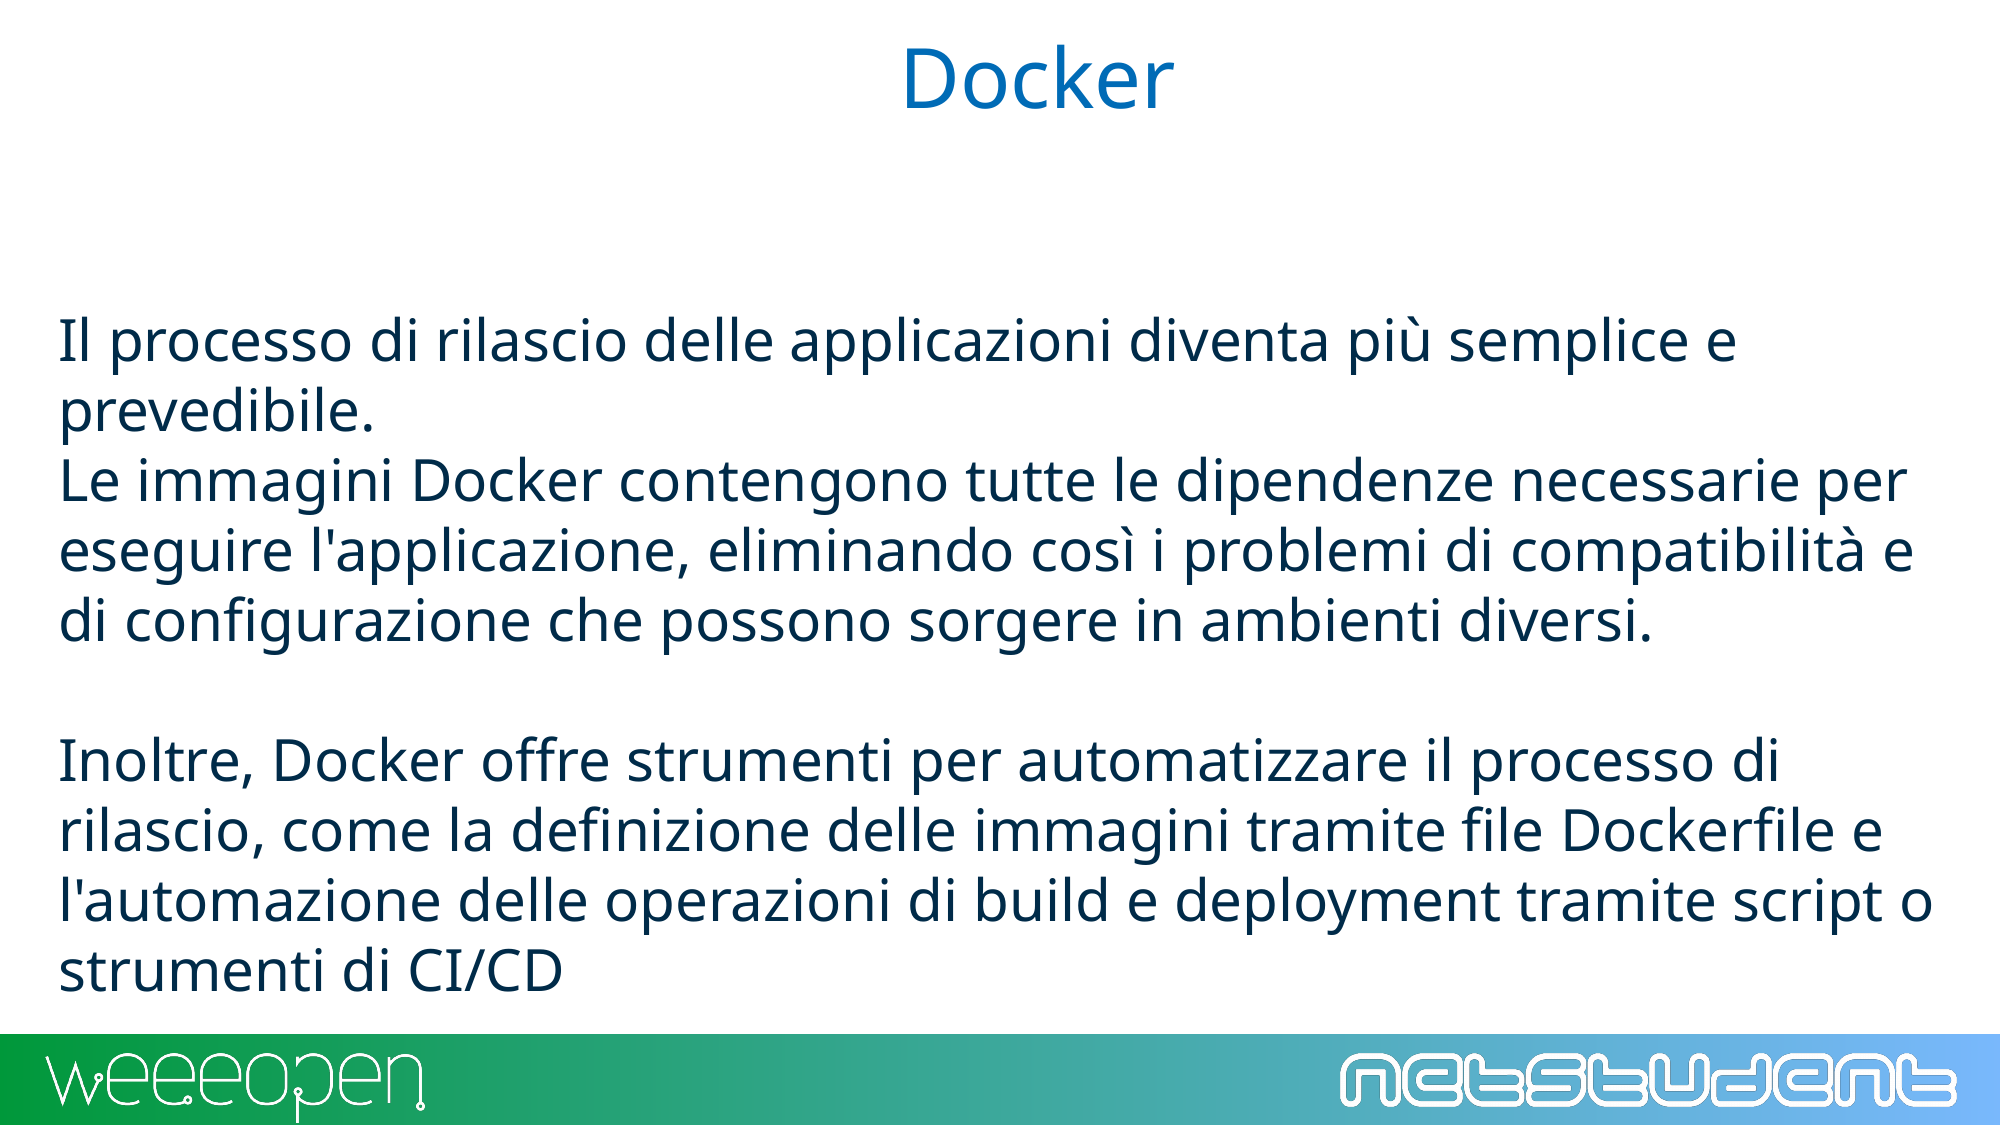

# Docker
Il processo di rilascio delle applicazioni diventa più semplice e prevedibile.
Le immagini Docker contengono tutte le dipendenze necessarie per eseguire l'applicazione, eliminando così i problemi di compatibilità e di configurazione che possono sorgere in ambienti diversi.
Inoltre, Docker offre strumenti per automatizzare il processo di rilascio, come la definizione delle immagini tramite file Dockerfile e l'automazione delle operazioni di build e deployment tramite script o strumenti di CI/CD